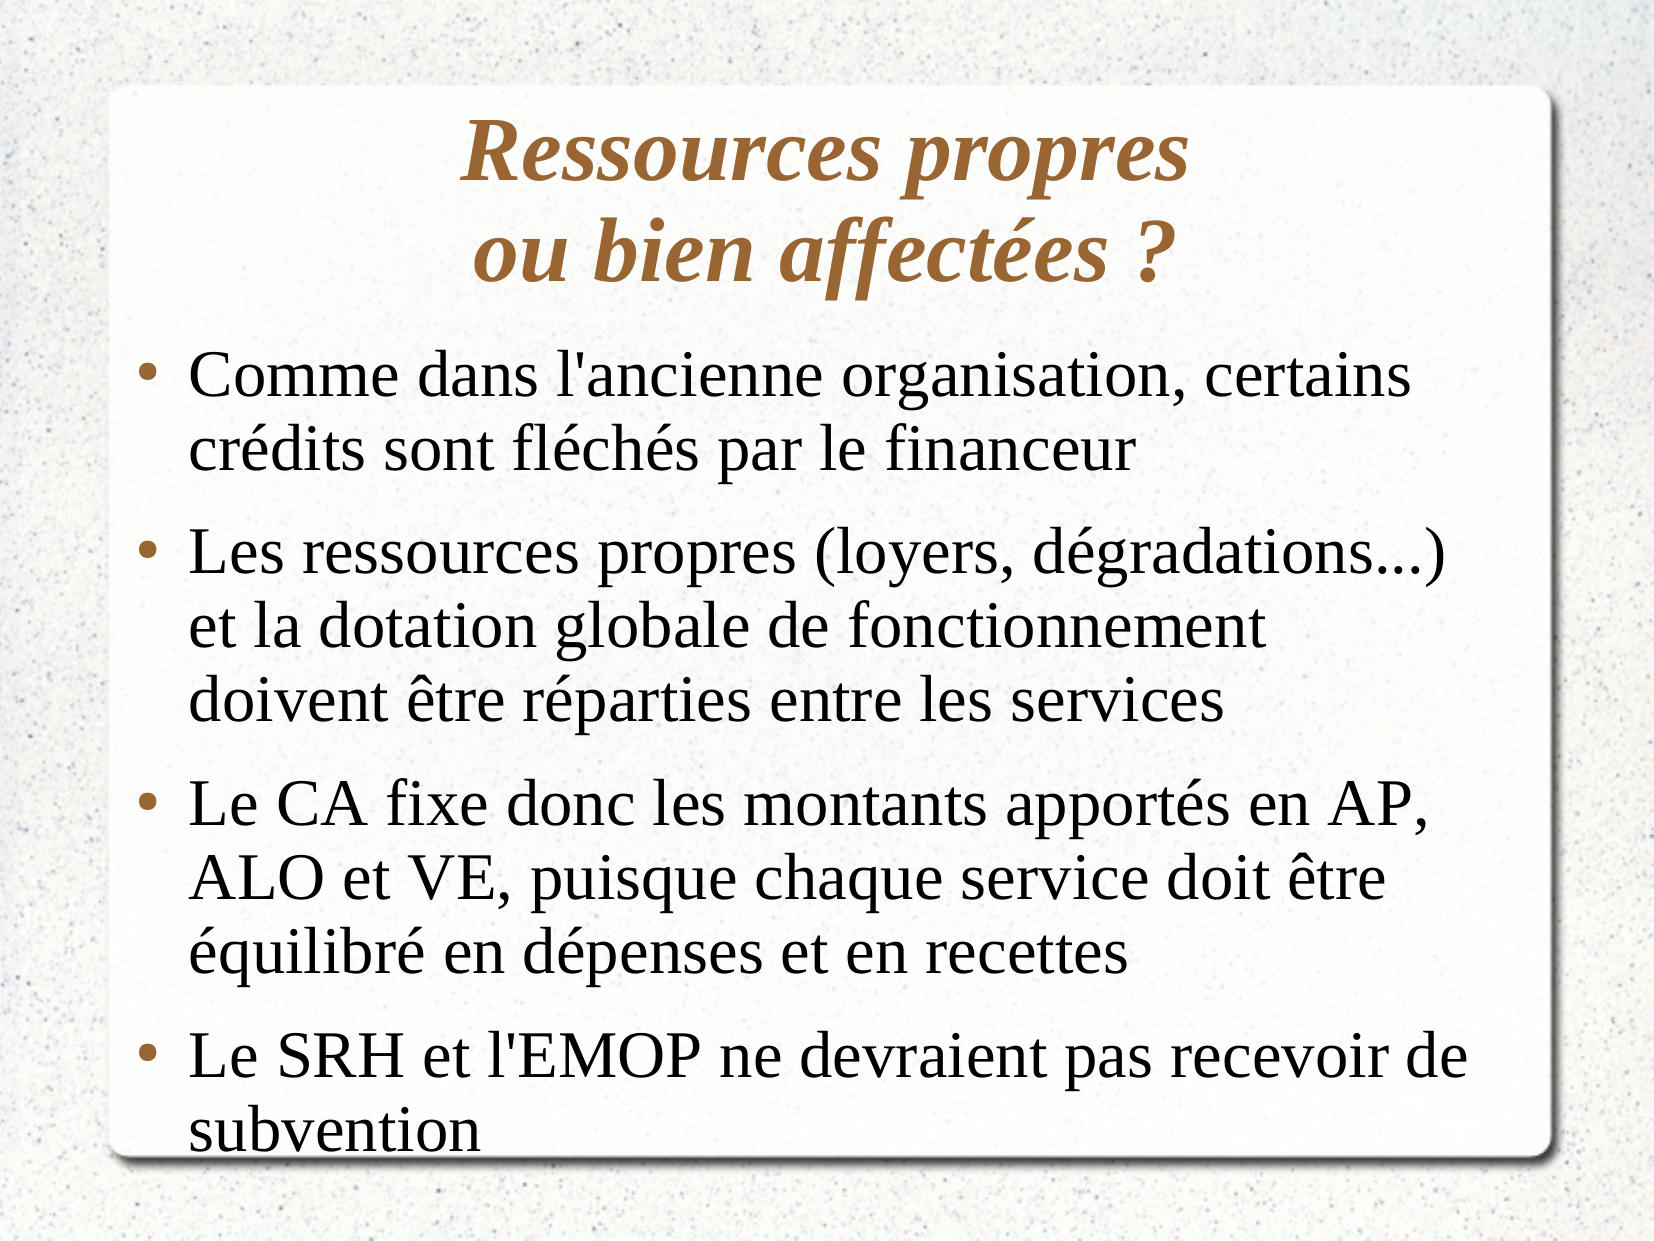

# Ressources propres ou bien affectées ?
Comme dans l'ancienne organisation, certains crédits sont fléchés par le financeur
Les ressources propres (loyers, dégradations...) et la dotation globale de fonctionnement doivent être réparties entre les services
Le CA fixe donc les montants apportés en AP, ALO et VE, puisque chaque service doit être équilibré en dépenses et en recettes
Le SRH et l'EMOP ne devraient pas recevoir de subvention